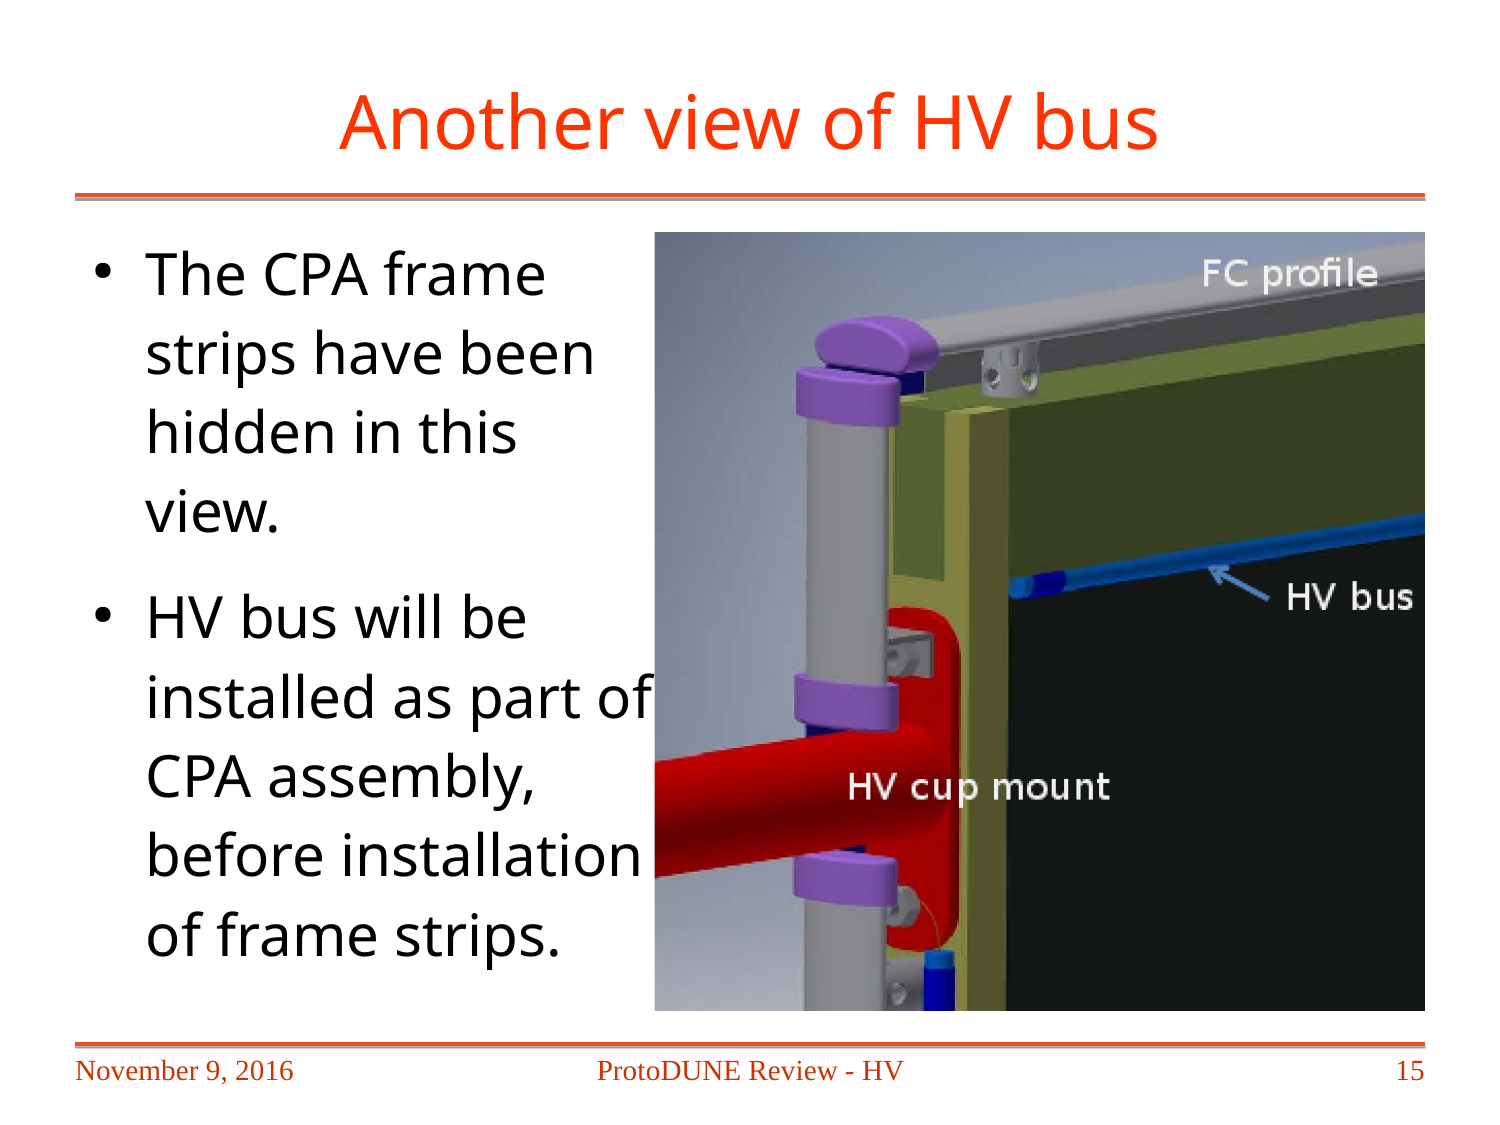

# Another view of HV bus
The CPA frame strips have been hidden in this view.
HV bus will be installed as part of CPA assembly, before installation of frame strips.
November 9, 2016
ProtoDUNE Review - HV
15